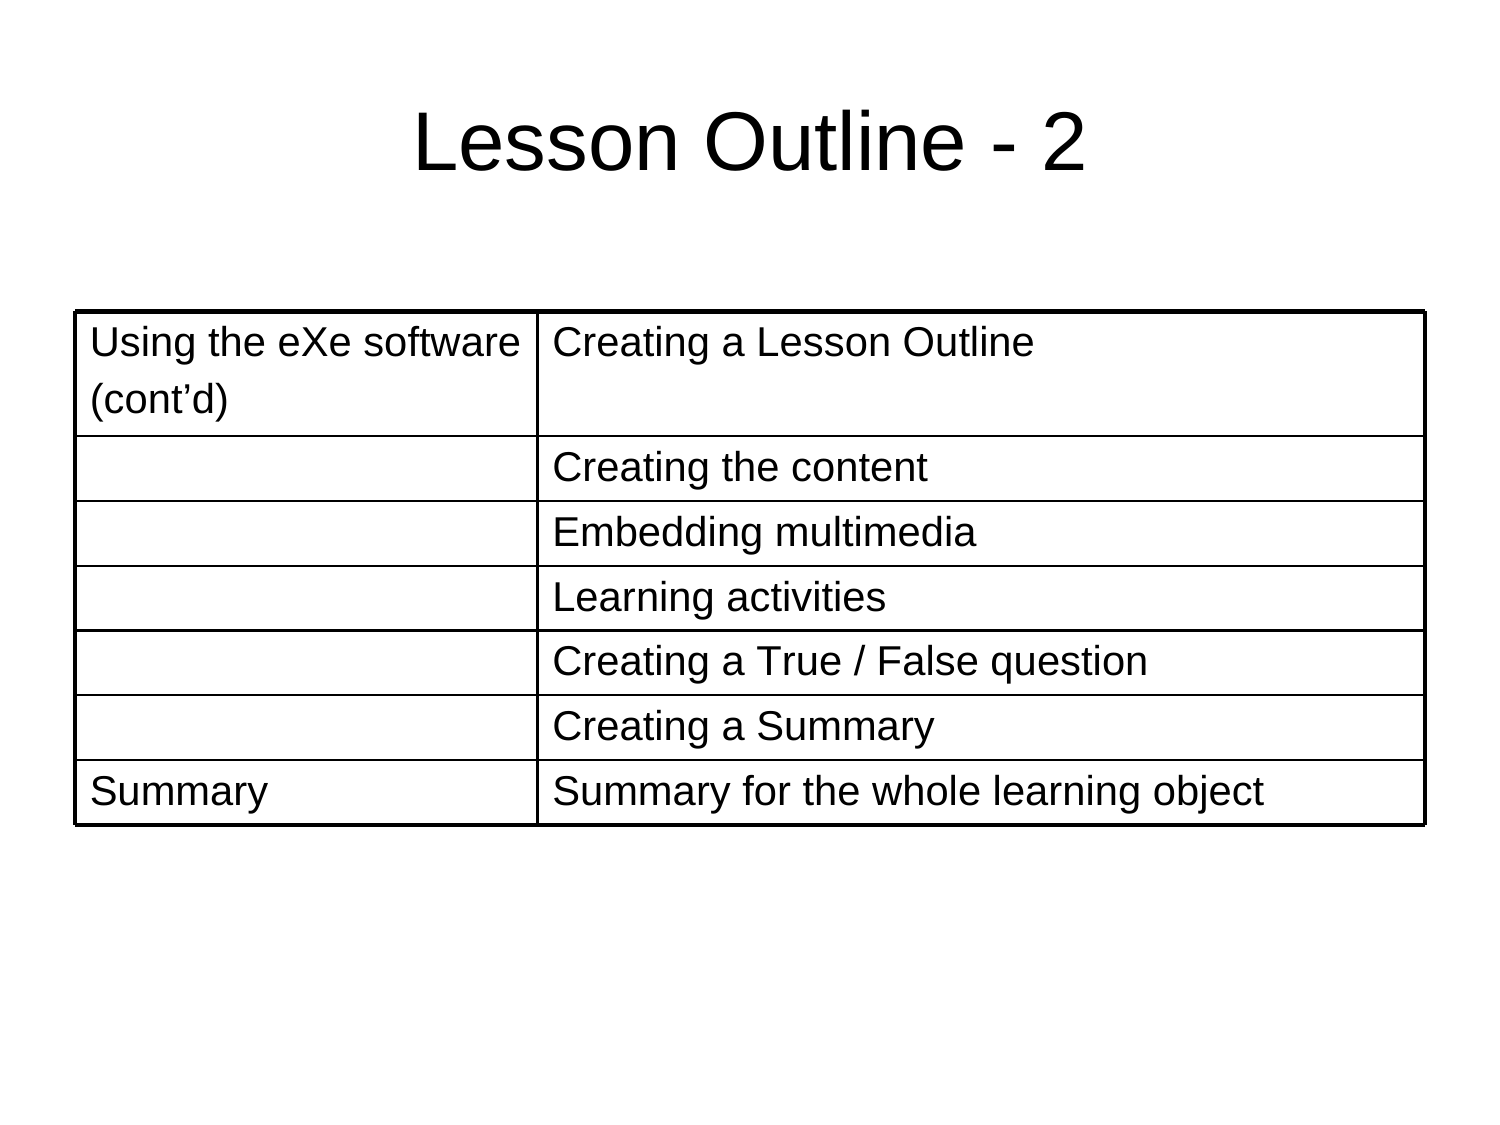

Lesson Outline - 2
Using the eXe software
(cont’d)
Creating a Lesson Outline
Creating the content
Embedding multimedia
Learning activities
Creating a True / False question
Creating a Summary
Summary
Summary for the whole learning object